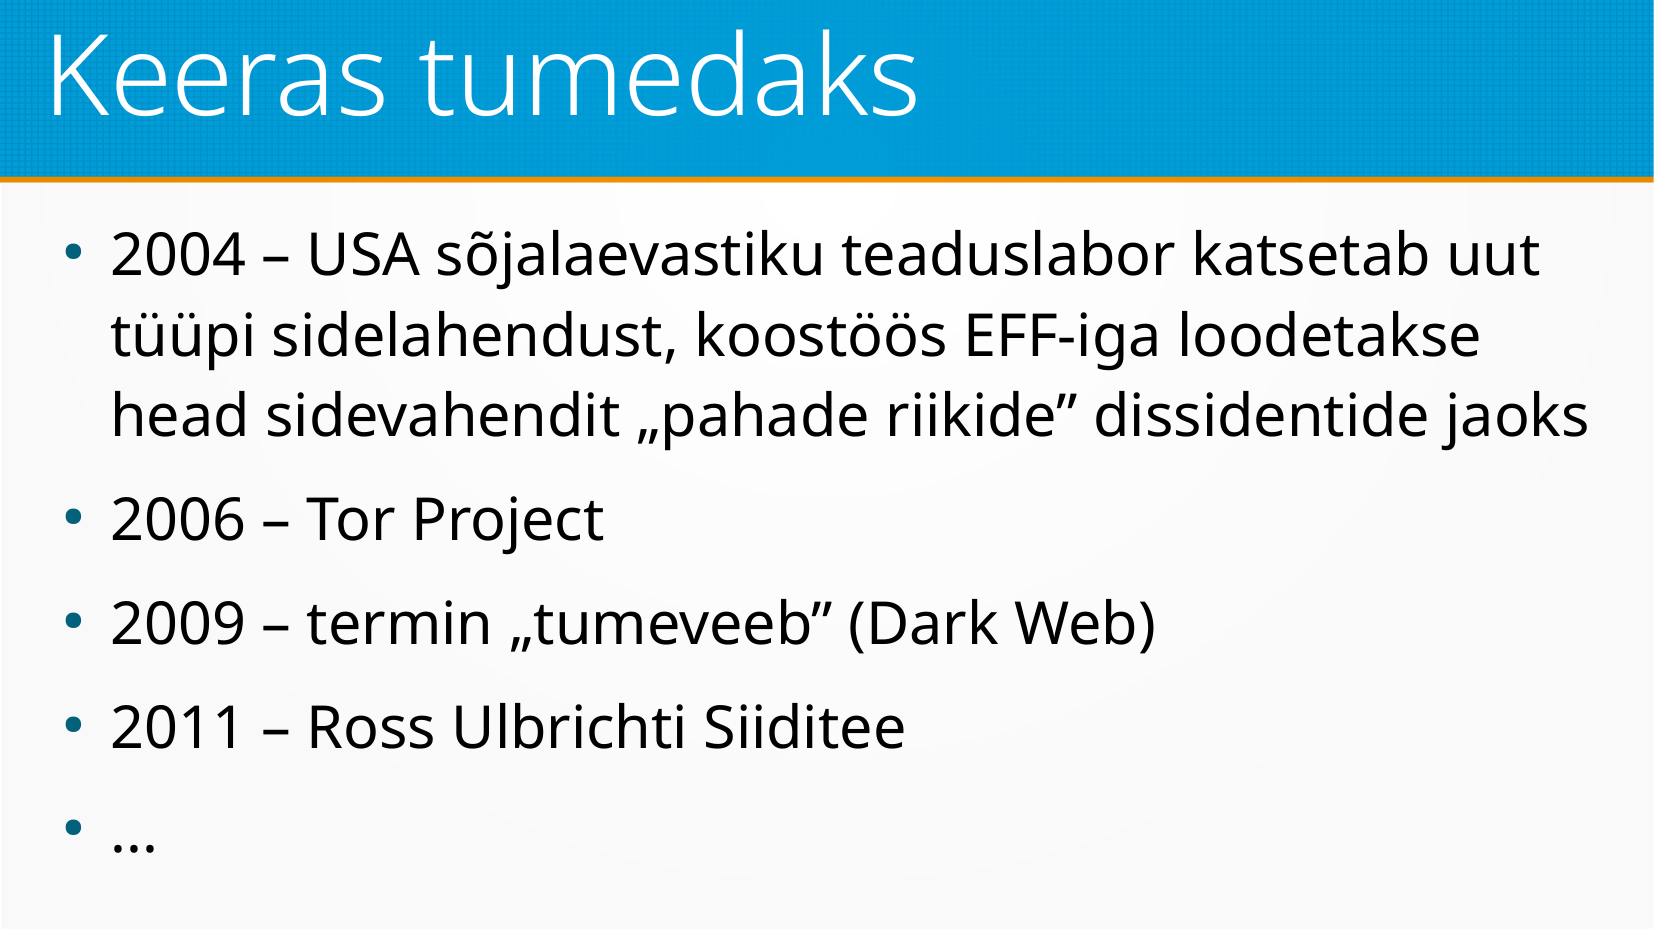

# Keeras tumedaks
2004 – USA sõjalaevastiku teaduslabor katsetab uut tüüpi sidelahendust, koostöös EFF-iga loodetakse head sidevahendit „pahade riikide” dissidentide jaoks
2006 – Tor Project
2009 – termin „tumeveeb” (Dark Web)
2011 – Ross Ulbrichti Siiditee
...